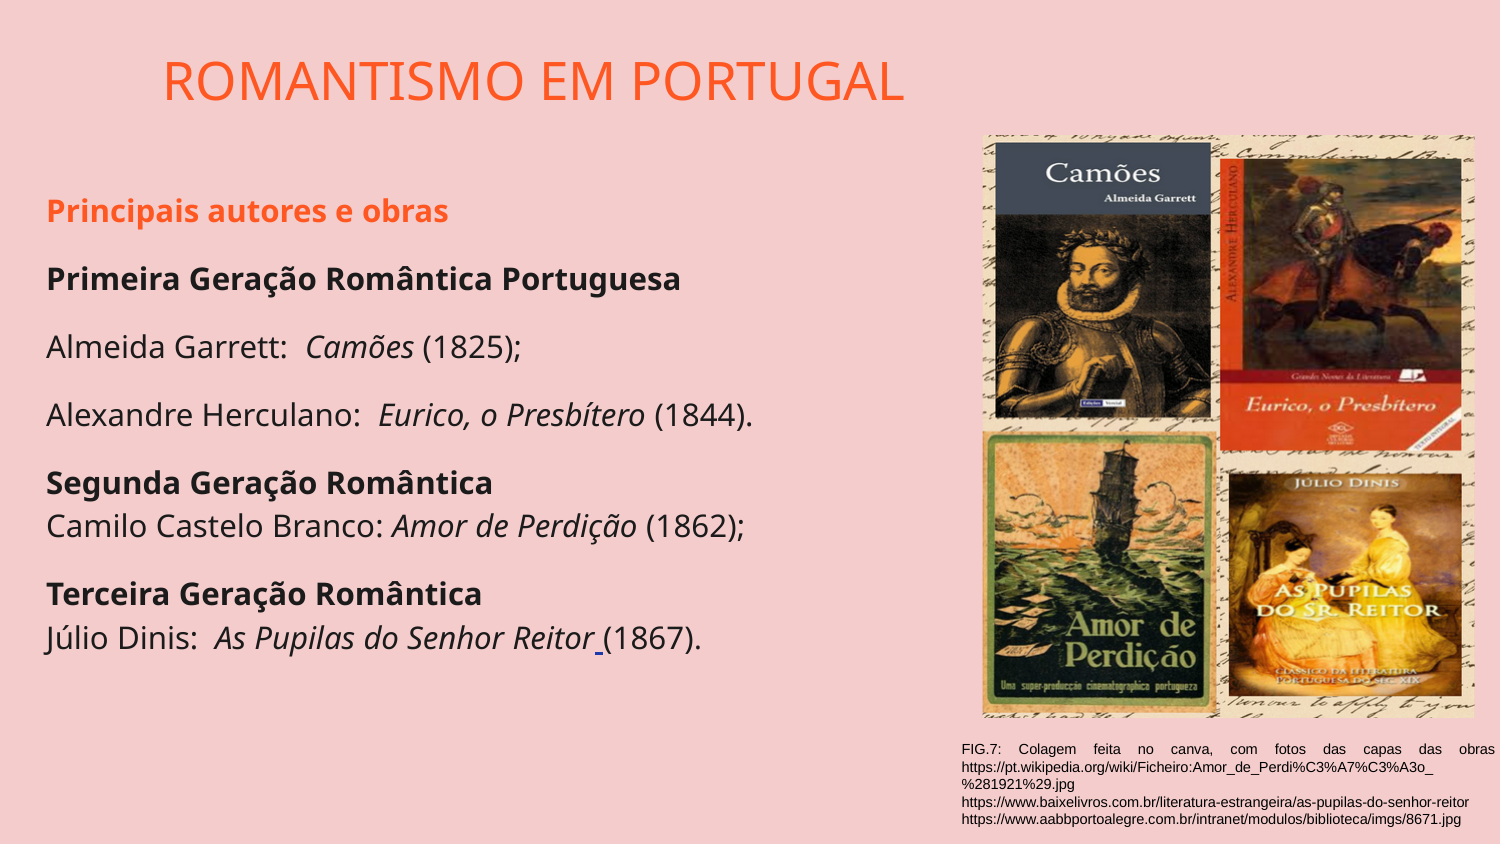

# ROMANTISMO EM PORTUGAL
Principais autores e obras
Primeira Geração Romântica Portuguesa
Almeida Garrett: Camões (1825);
Alexandre Herculano: Eurico, o Presbítero (1844).
Segunda Geração Romântica
Camilo Castelo Branco: Amor de Perdição (1862);
Terceira Geração Romântica
Júlio Dinis: As Pupilas do Senhor Reitor (1867).
FIG.7: Colagem feita no canva, com fotos das capas das obras https://pt.wikipedia.org/wiki/Ficheiro:Amor_de_Perdi%C3%A7%C3%A3o_%281921%29.jpg
https://www.baixelivros.com.br/literatura-estrangeira/as-pupilas-do-senhor-reitor https://www.aabbportoalegre.com.br/intranet/modulos/biblioteca/imgs/8671.jpg